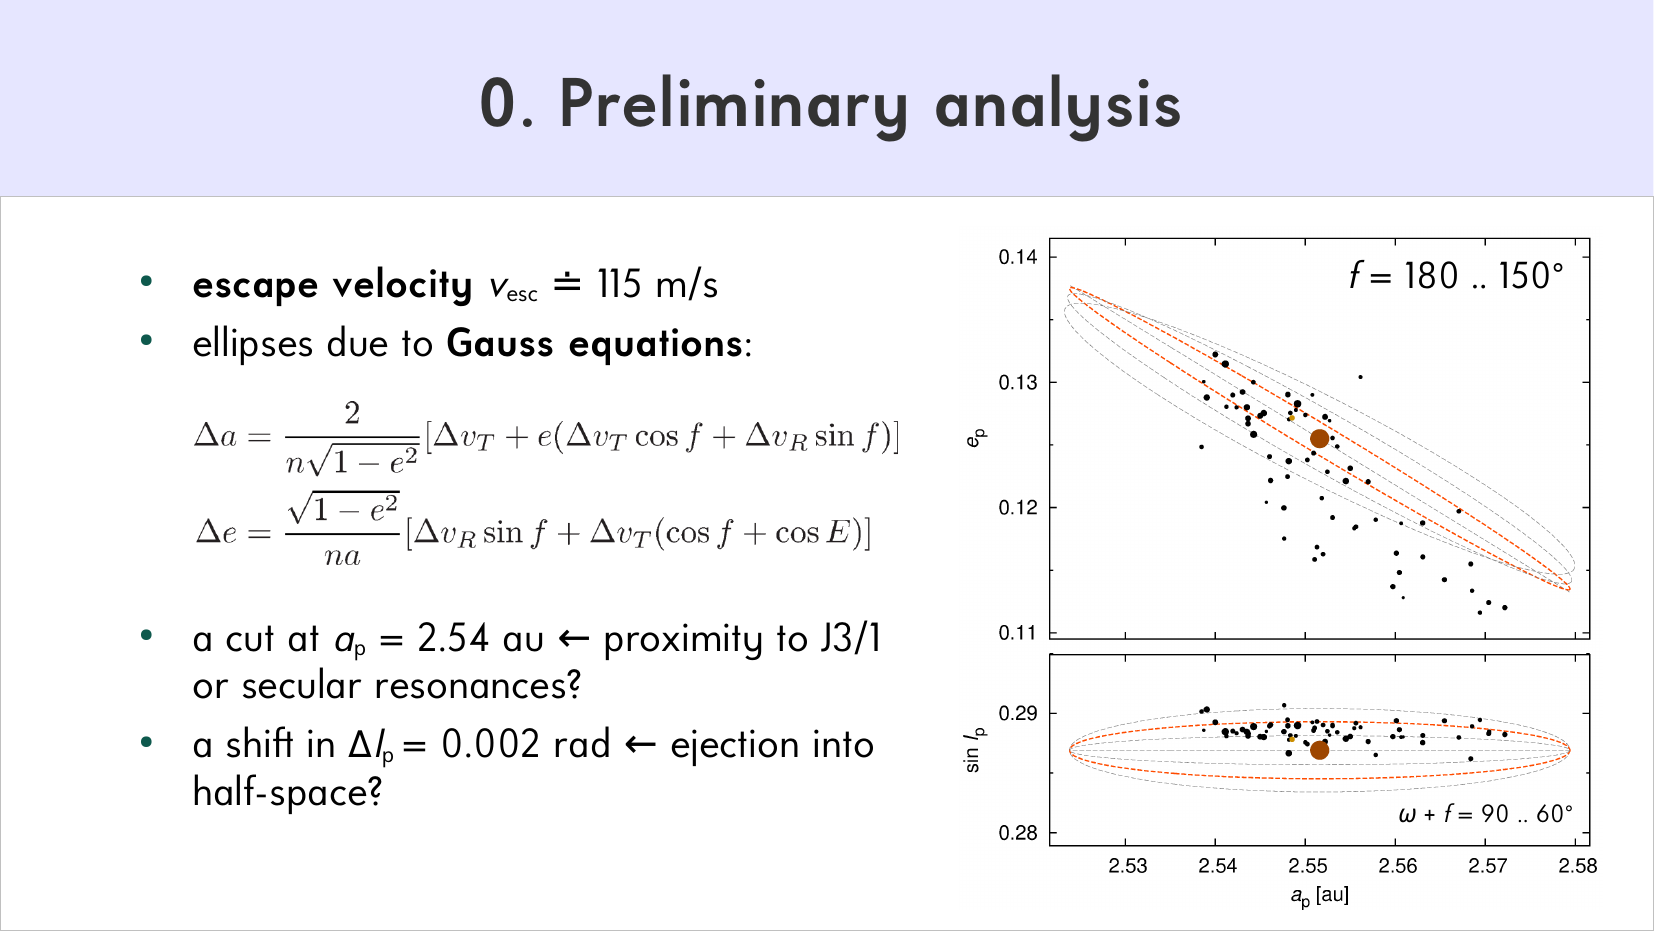

# 0. Preliminary analysis
 f = 180 .. 150°
escape velocity vesc ≐ 115 m/s
ellipses due to Gauss equations:
a cut at ap = 2.54 au ← proximity to J3/1 or secular resonances?
a shift in ΔIp = 0.002 rad ← ejection into half-space?
ω + f = 90 .. 60°